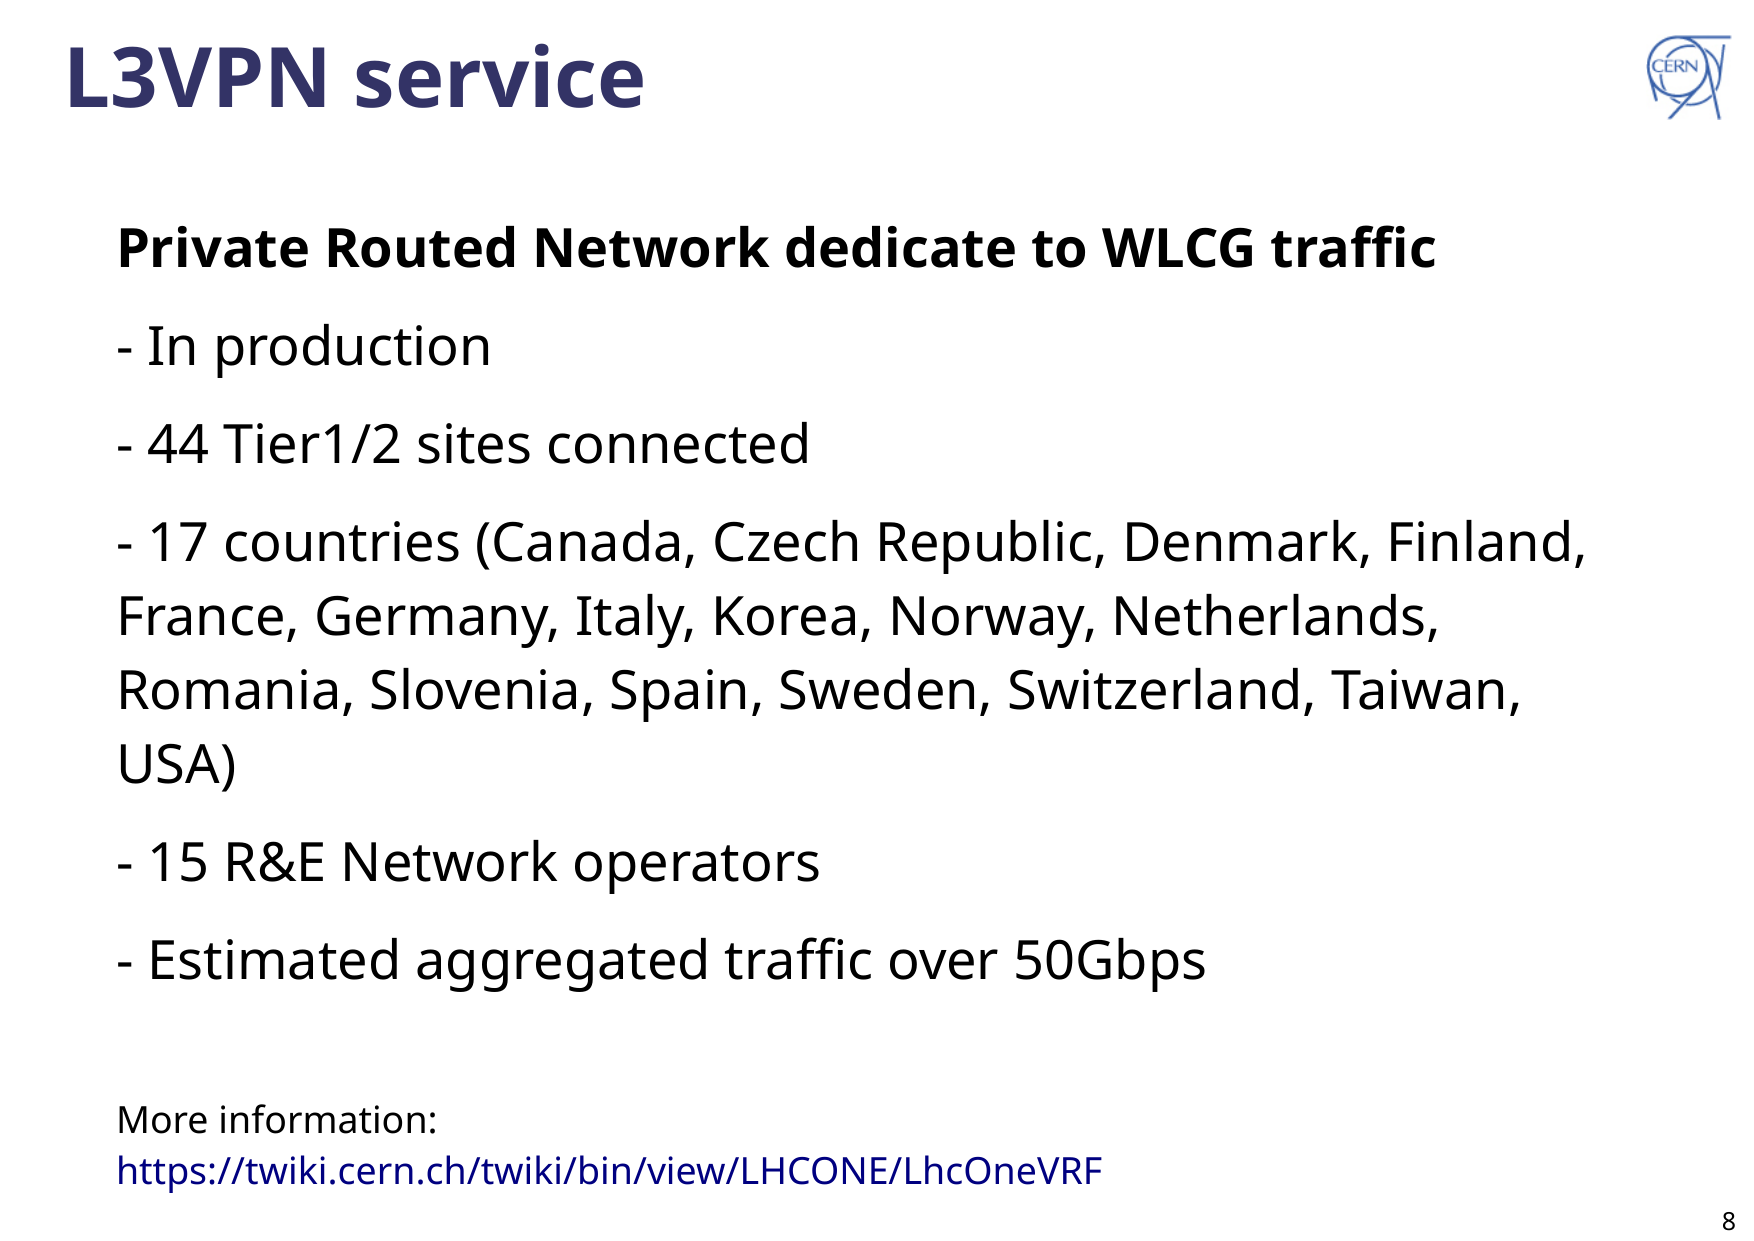

# L3VPN service
Private Routed Network dedicate to WLCG traffic
- In production
- 44 Tier1/2 sites connected
- 17 countries (Canada, Czech Republic, Denmark, Finland, France, Germany, Italy, Korea, Norway, Netherlands, Romania, Slovenia, Spain, Sweden, Switzerland, Taiwan, USA)
- 15 R&E Network operators
- Estimated aggregated traffic over 50Gbps
More information:
https://twiki.cern.ch/twiki/bin/view/LHCONE/LhcOneVRF
8